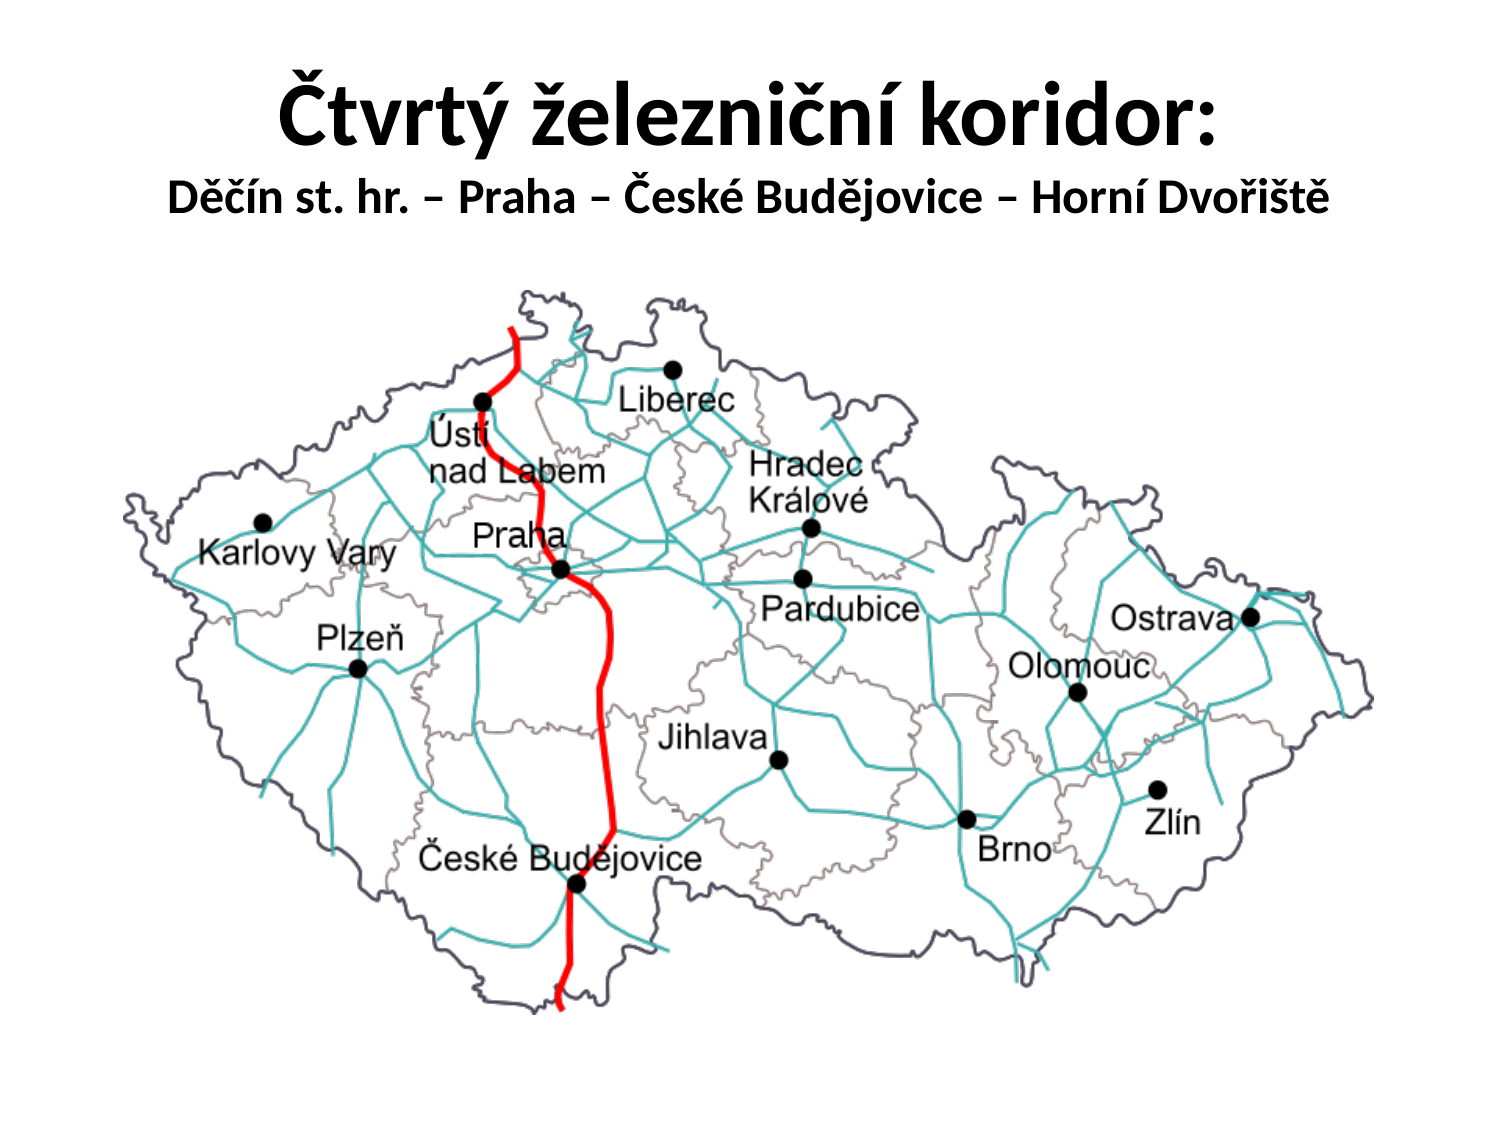

# Čtvrtý železniční koridor: Děčín st. hr. – Praha – České Budějovice – Horní Dvořiště